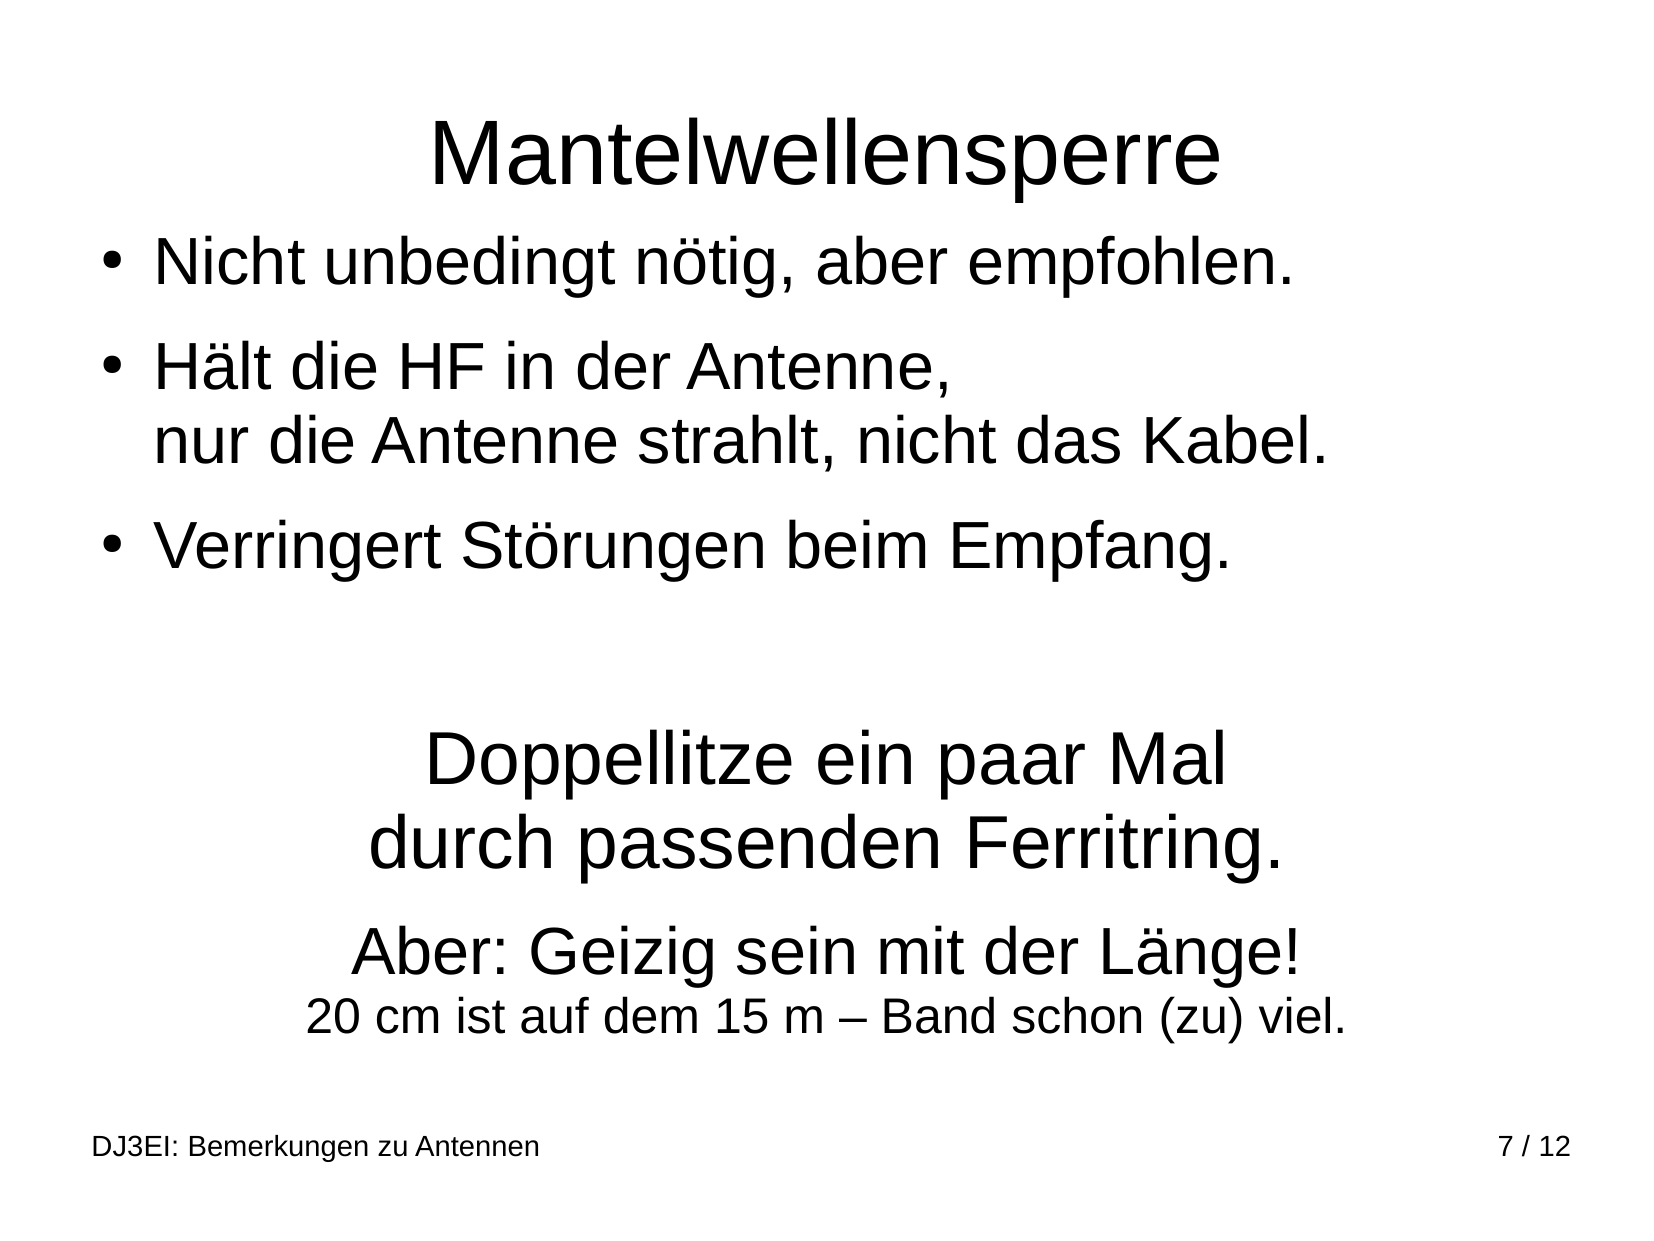

# Mantelwellensperre
Nicht unbedingt nötig, aber empfohlen.
Hält die HF in der Antenne,
nur die Antenne strahlt, nicht das Kabel.
Verringert Störungen beim Empfang.
Doppellitze ein paar Mal
durch passenden Ferritring.
Aber: Geizig sein mit der Länge!
20 cm ist auf dem 15 m – Band schon (zu) viel.